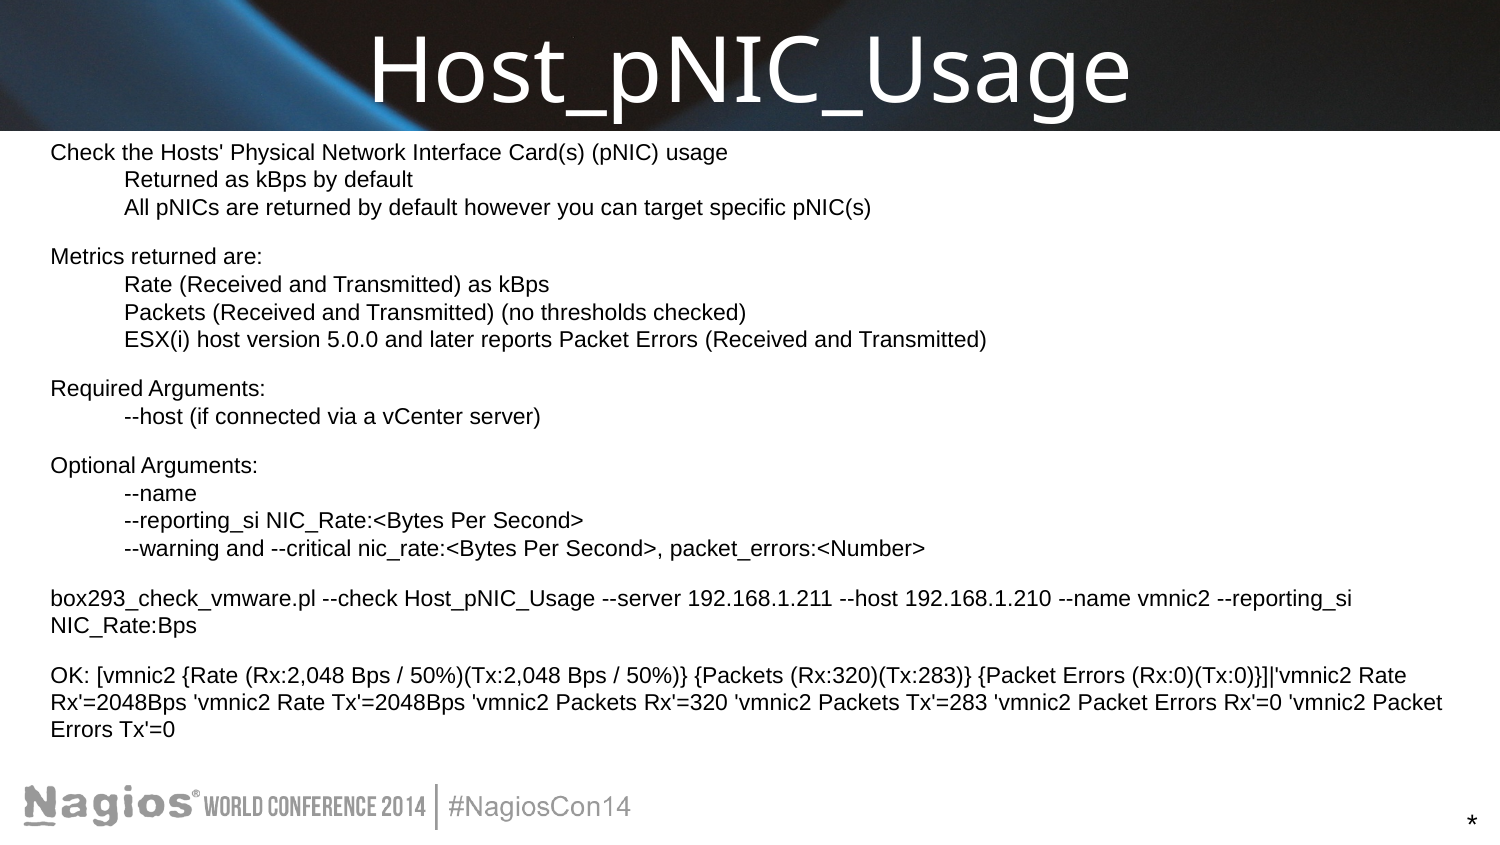

# Host_pNIC_Usage
Check the Hosts' Physical Network Interface Card(s) (pNIC) usage
	Returned as kBps by default
	All pNICs are returned by default however you can target specific pNIC(s)
Metrics returned are:
	Rate (Received and Transmitted) as kBps
	Packets (Received and Transmitted) (no thresholds checked)
	ESX(i) host version 5.0.0 and later reports Packet Errors (Received and Transmitted)
Required Arguments:
	--host (if connected via a vCenter server)
Optional Arguments:
	--name
	--reporting_si NIC_Rate:<Bytes Per Second>
	--warning and --critical nic_rate:<Bytes Per Second>, packet_errors:<Number>
box293_check_vmware.pl --check Host_pNIC_Usage --server 192.168.1.211 --host 192.168.1.210 --name vmnic2 --reporting_si NIC_Rate:Bps
OK: [vmnic2 {Rate (Rx:2,048 Bps / 50%)(Tx:2,048 Bps / 50%)} {Packets (Rx:320)(Tx:283)} {Packet Errors (Rx:0)(Tx:0)}]|'vmnic2 Rate Rx'=2048Bps 'vmnic2 Rate Tx'=2048Bps 'vmnic2 Packets Rx'=320 'vmnic2 Packets Tx'=283 'vmnic2 Packet Errors Rx'=0 'vmnic2 Packet Errors Tx'=0
*